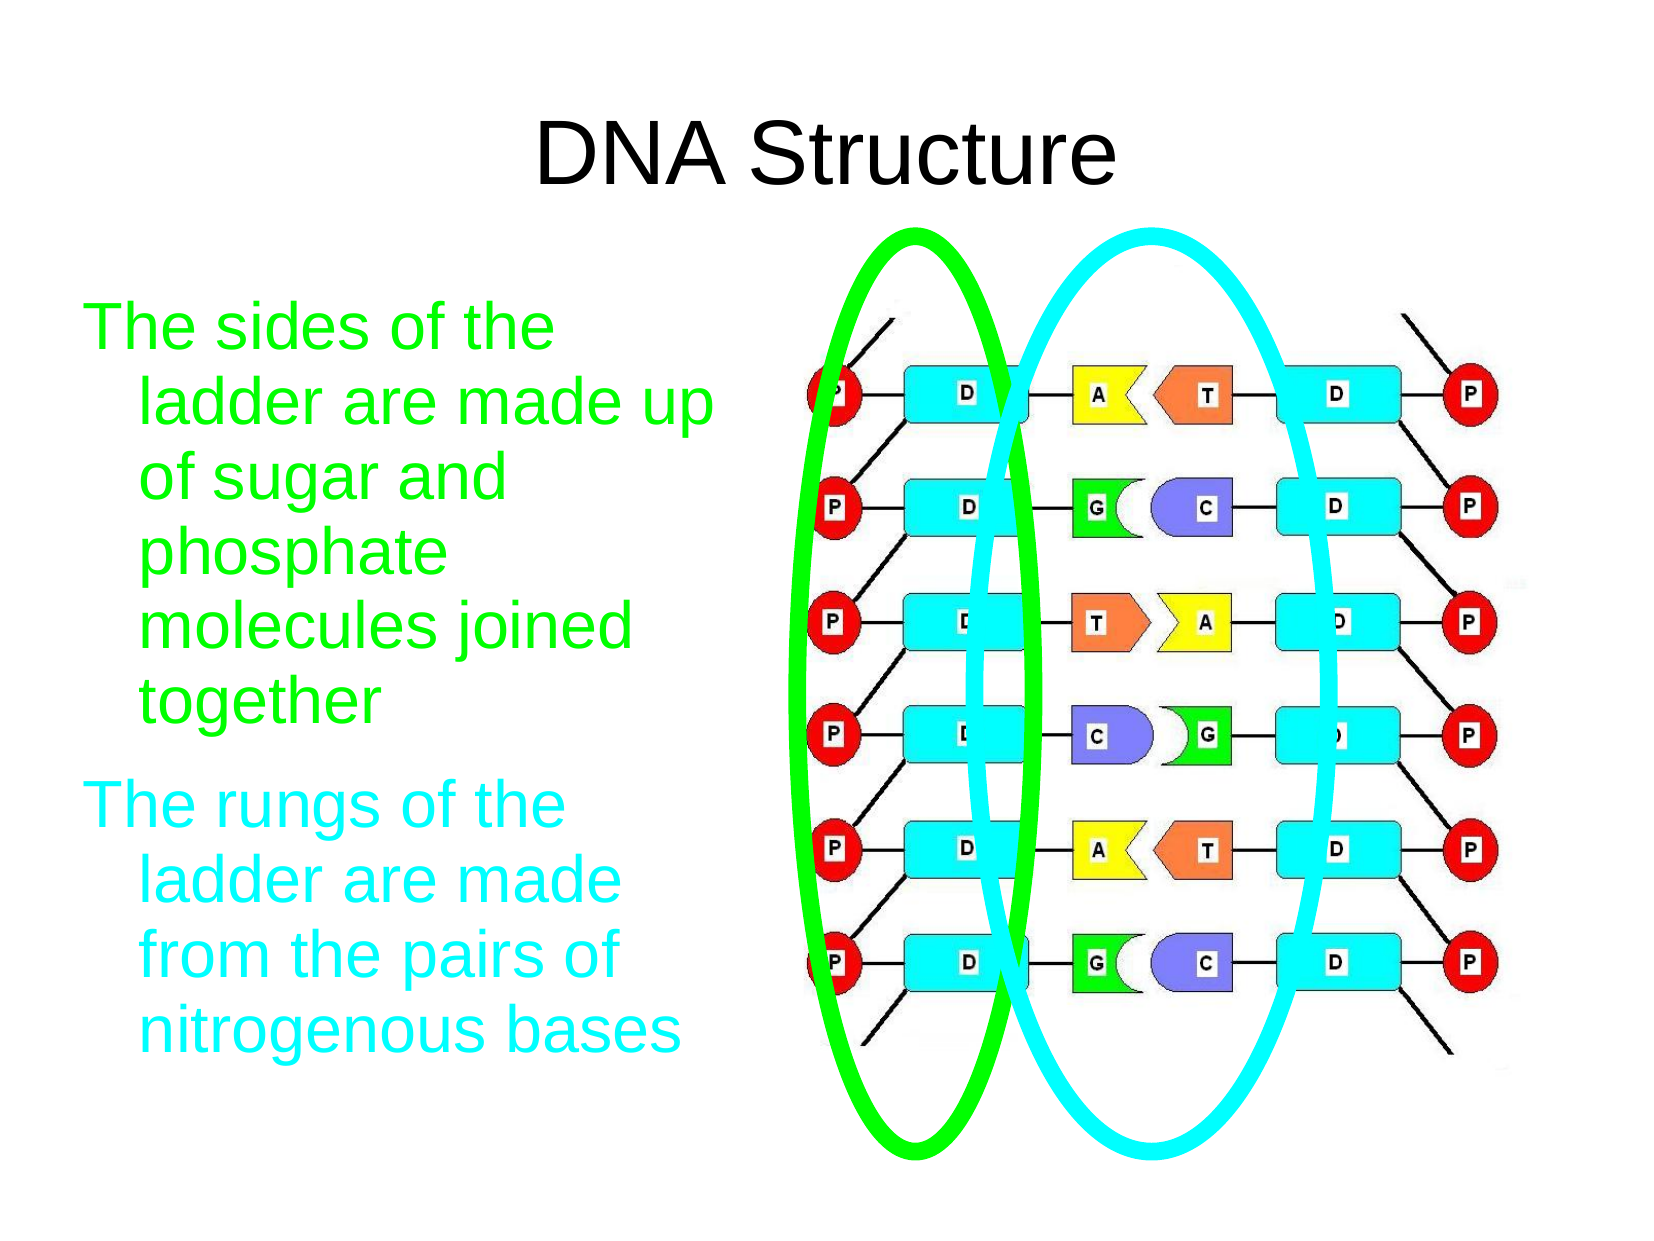

# DNA Structure
The sides of the ladder are made up of sugar and phosphate molecules joined together
The rungs of the ladder are made from the pairs of nitrogenous bases